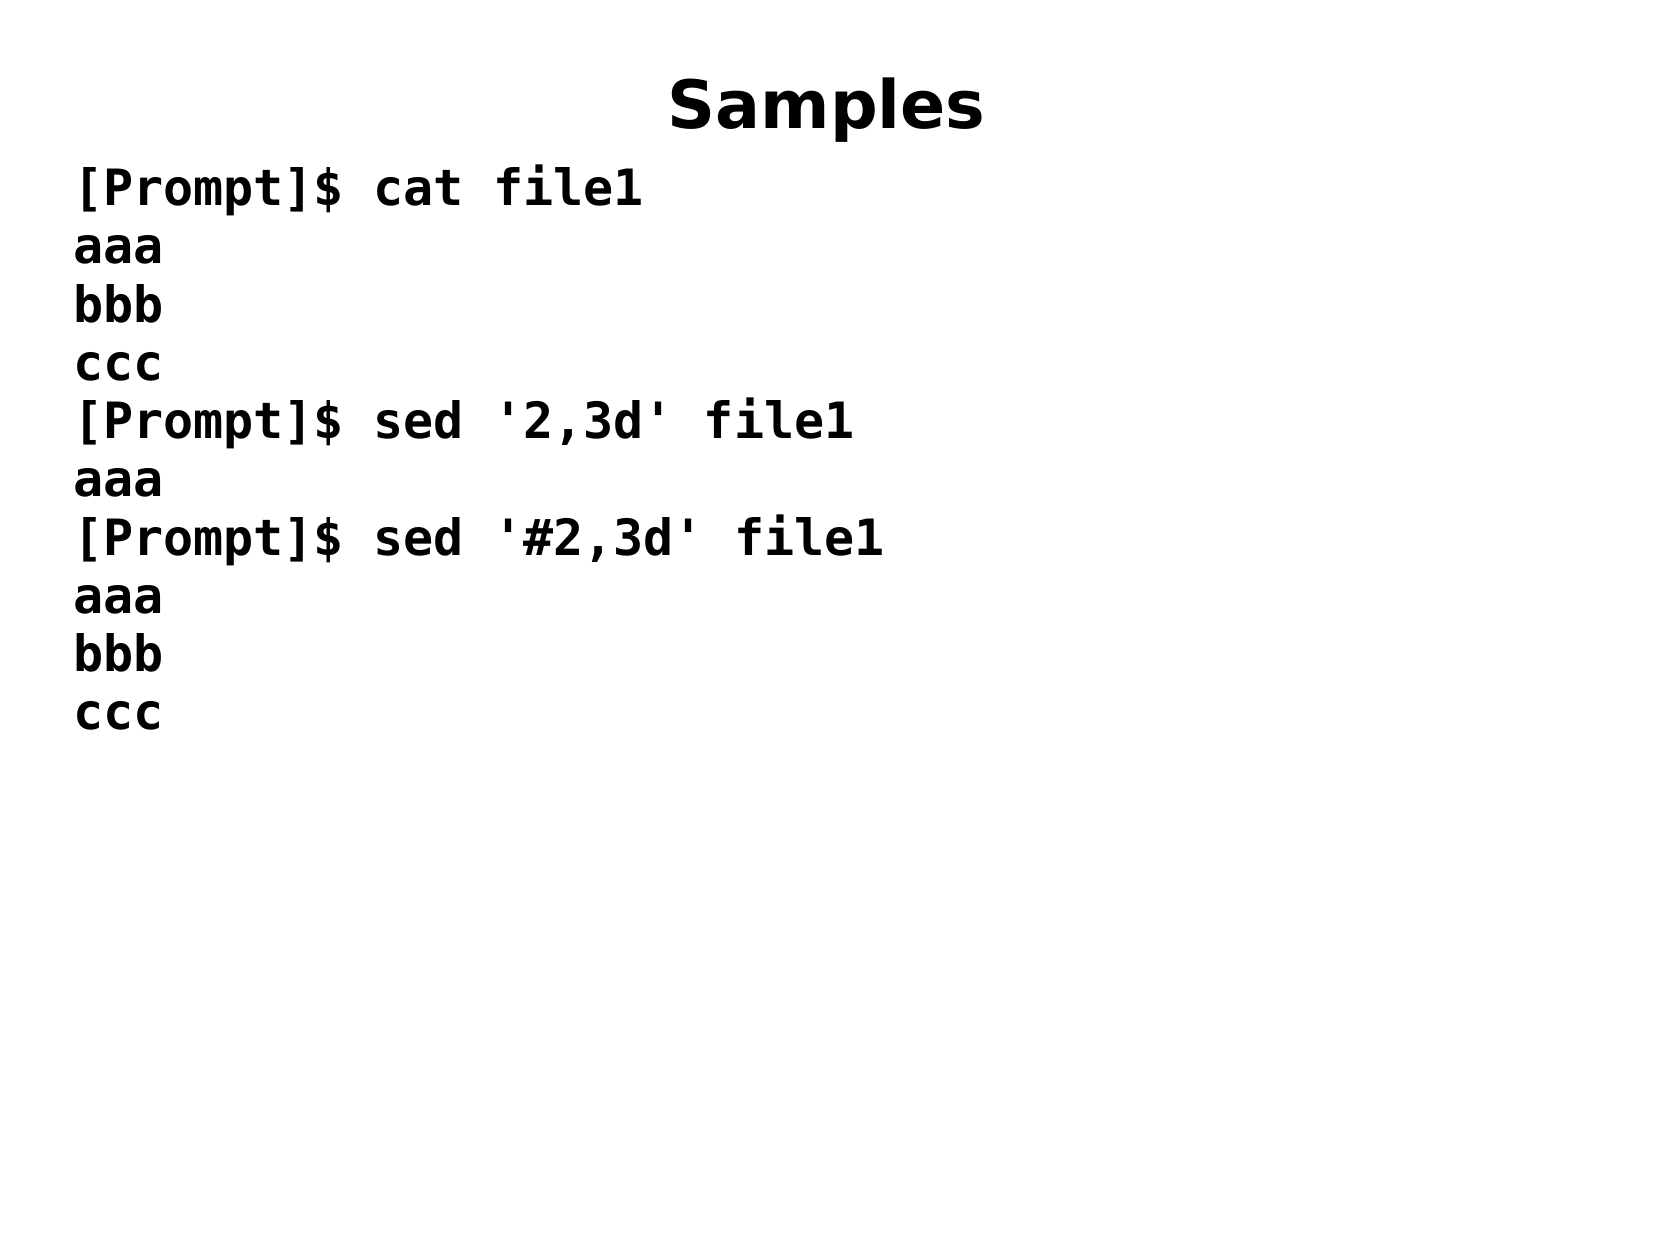

Samples
[Prompt]$ cat file1
aaa
bbb
ccc
[Prompt]$ sed '2,3d' file1
aaa
[Prompt]$ sed '#2,3d' file1
aaa
bbb
ccc